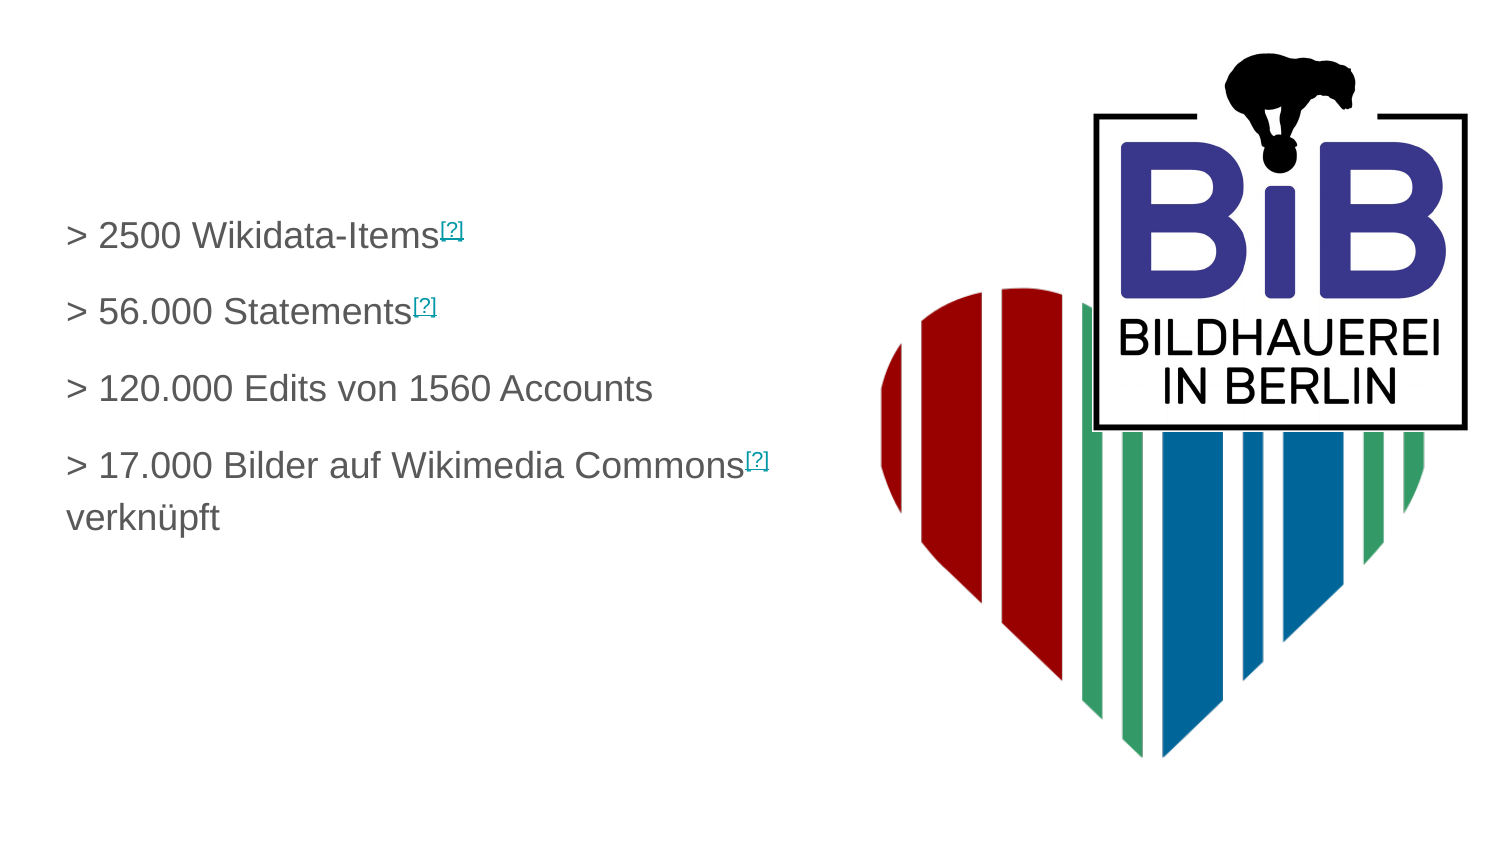

#
> 2500 Wikidata-Items[?]
> 56.000 Statements[?]
> 120.000 Edits von 1560 Accounts
> 17.000 Bilder auf Wikimedia Commons[?] verknüpft